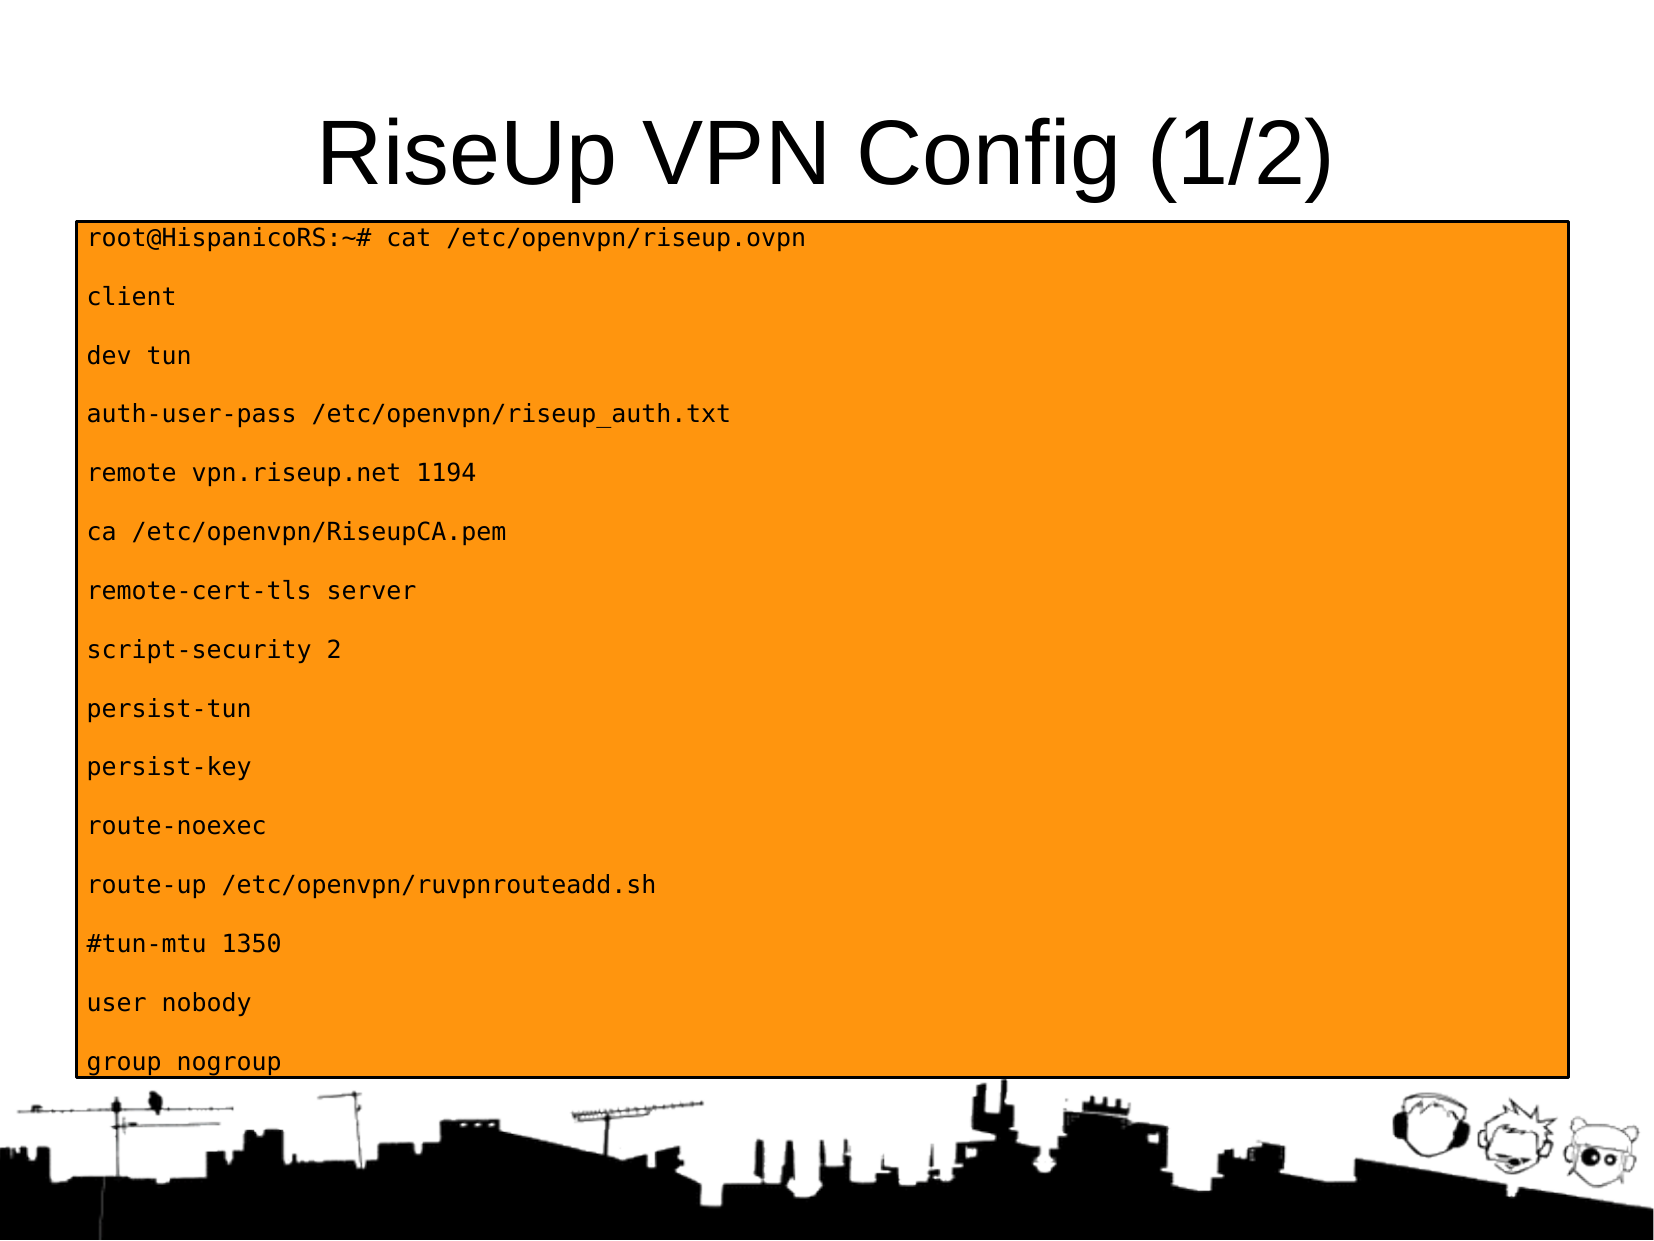

# RiseUp VPN Config (1/2)
root@HispanicoRS:~# cat /etc/openvpn/riseup.ovpn
client
dev tun
auth-user-pass /etc/openvpn/riseup_auth.txt
remote vpn.riseup.net 1194
ca /etc/openvpn/RiseupCA.pem
remote-cert-tls server
script-security 2
persist-tun
persist-key
route-noexec
route-up /etc/openvpn/ruvpnrouteadd.sh
#tun-mtu 1350
user nobody
group nogroup